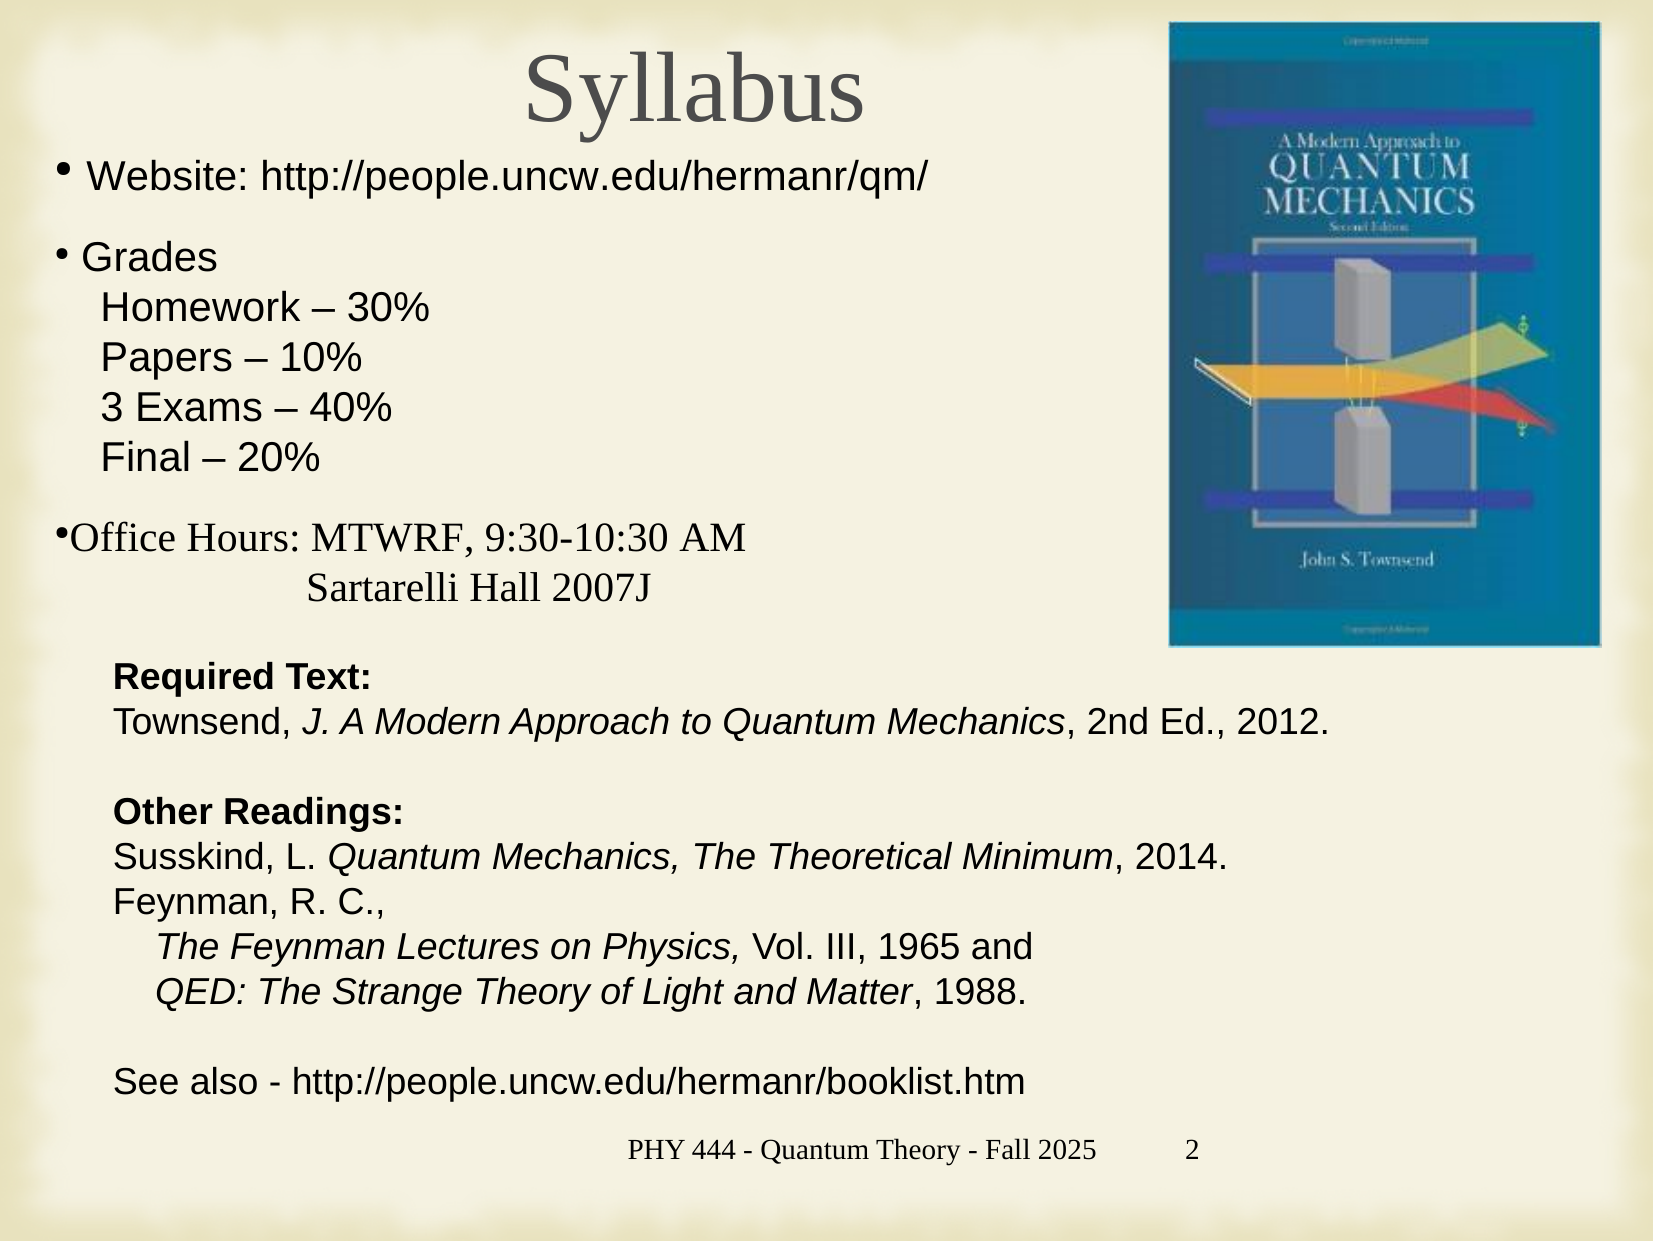

# Syllabus
 Website: http://people.uncw.edu/hermanr/qm/
 Grades
 Homework – 30%
 Papers – 10%
 3 Exams – 40%
 Final – 20%
Office Hours: MTWRF, 9:30-10:30 AM
 Sartarelli Hall 2007J
Required Text:
Townsend, J. A Modern Approach to Quantum Mechanics, 2nd Ed., 2012.
Other Readings:
Susskind, L. Quantum Mechanics, The Theoretical Minimum, 2014.
Feynman, R. C.,
 The Feynman Lectures on Physics, Vol. III, 1965 and
 QED: The Strange Theory of Light and Matter, 1988.
See also - http://people.uncw.edu/hermanr/booklist.htm
PHY 444 - Quantum Theory - Fall 2025